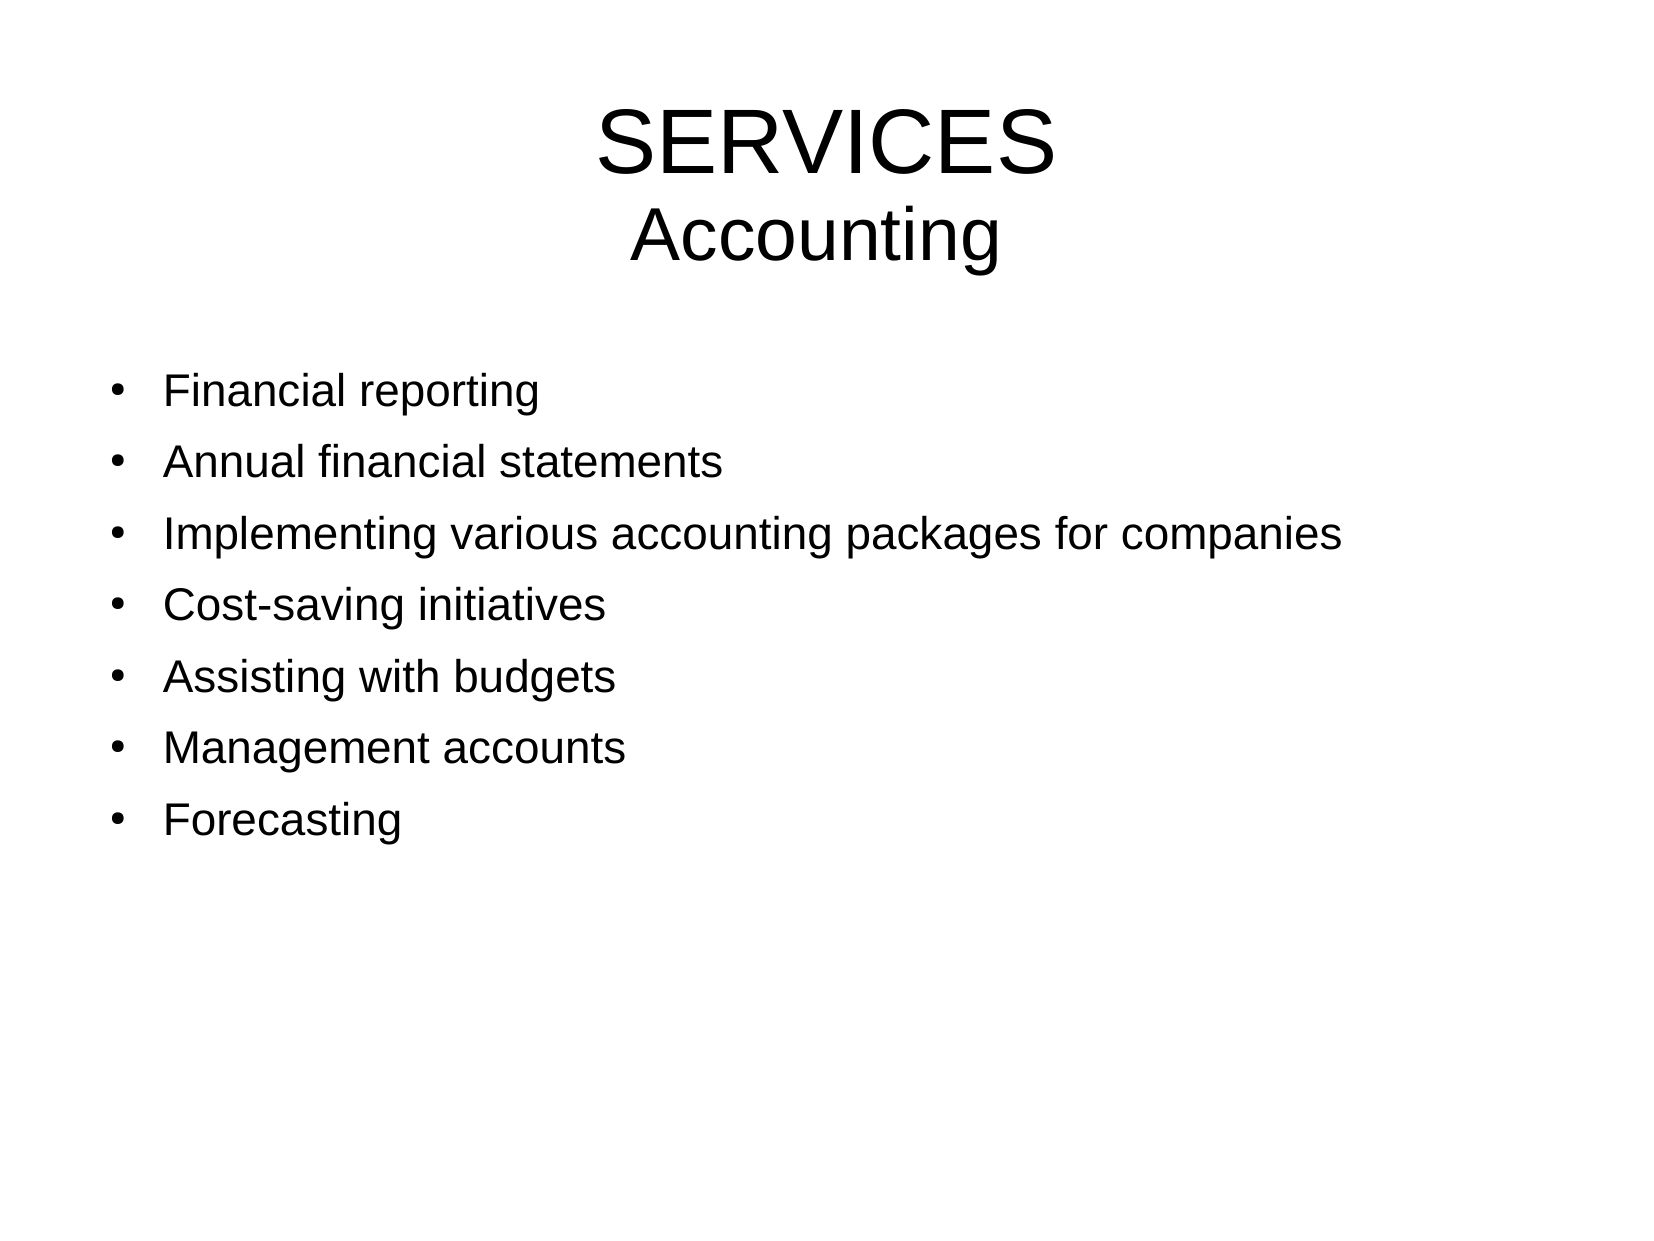

# SERVICES Accounting
Financial reporting
Annual financial statements
Implementing various accounting packages for companies
Cost-saving initiatives
Assisting with budgets
Management accounts
Forecasting